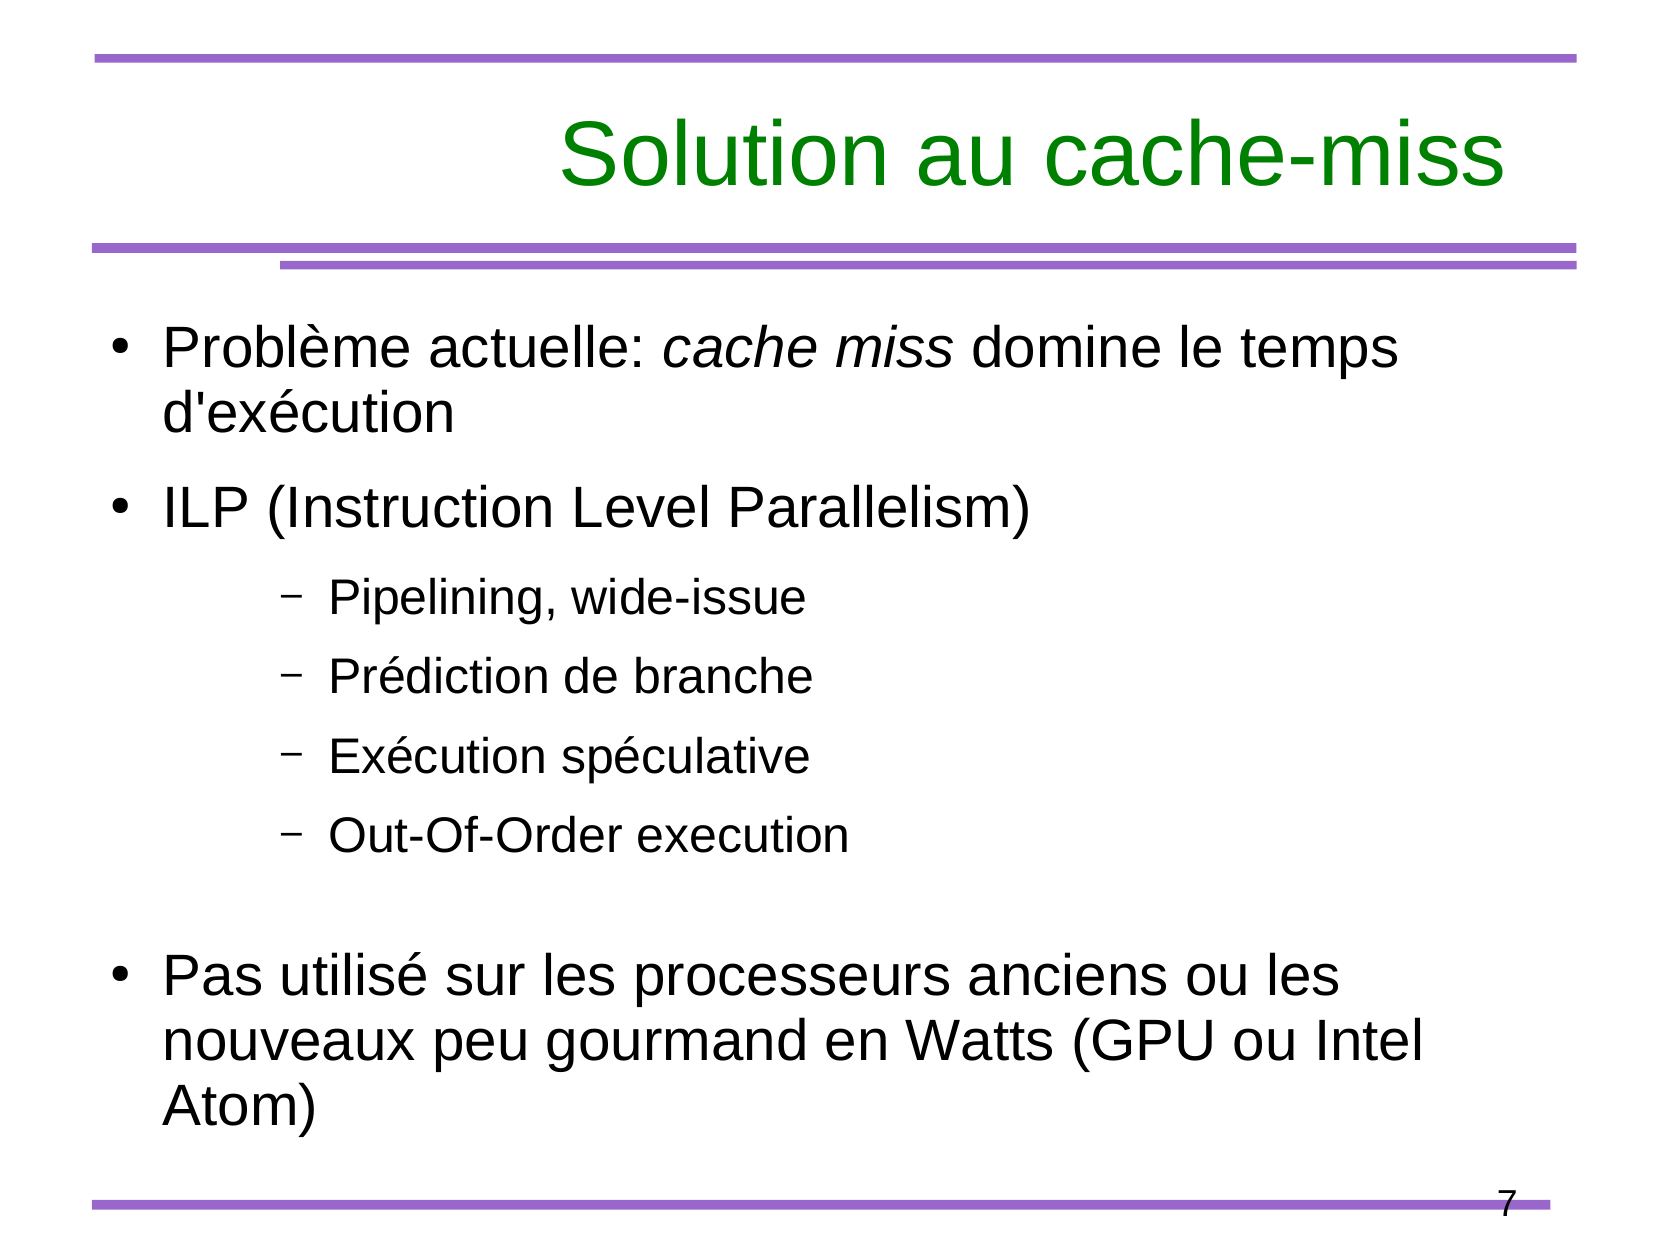

# Solution au cache-miss
Problème actuelle: cache miss domine le temps d'exécution
ILP (Instruction Level Parallelism)
Pipelining, wide-issue
Prédiction de branche
Exécution spéculative
Out-Of-Order execution
Pas utilisé sur les processeurs anciens ou les nouveaux peu gourmand en Watts (GPU ou Intel Atom)